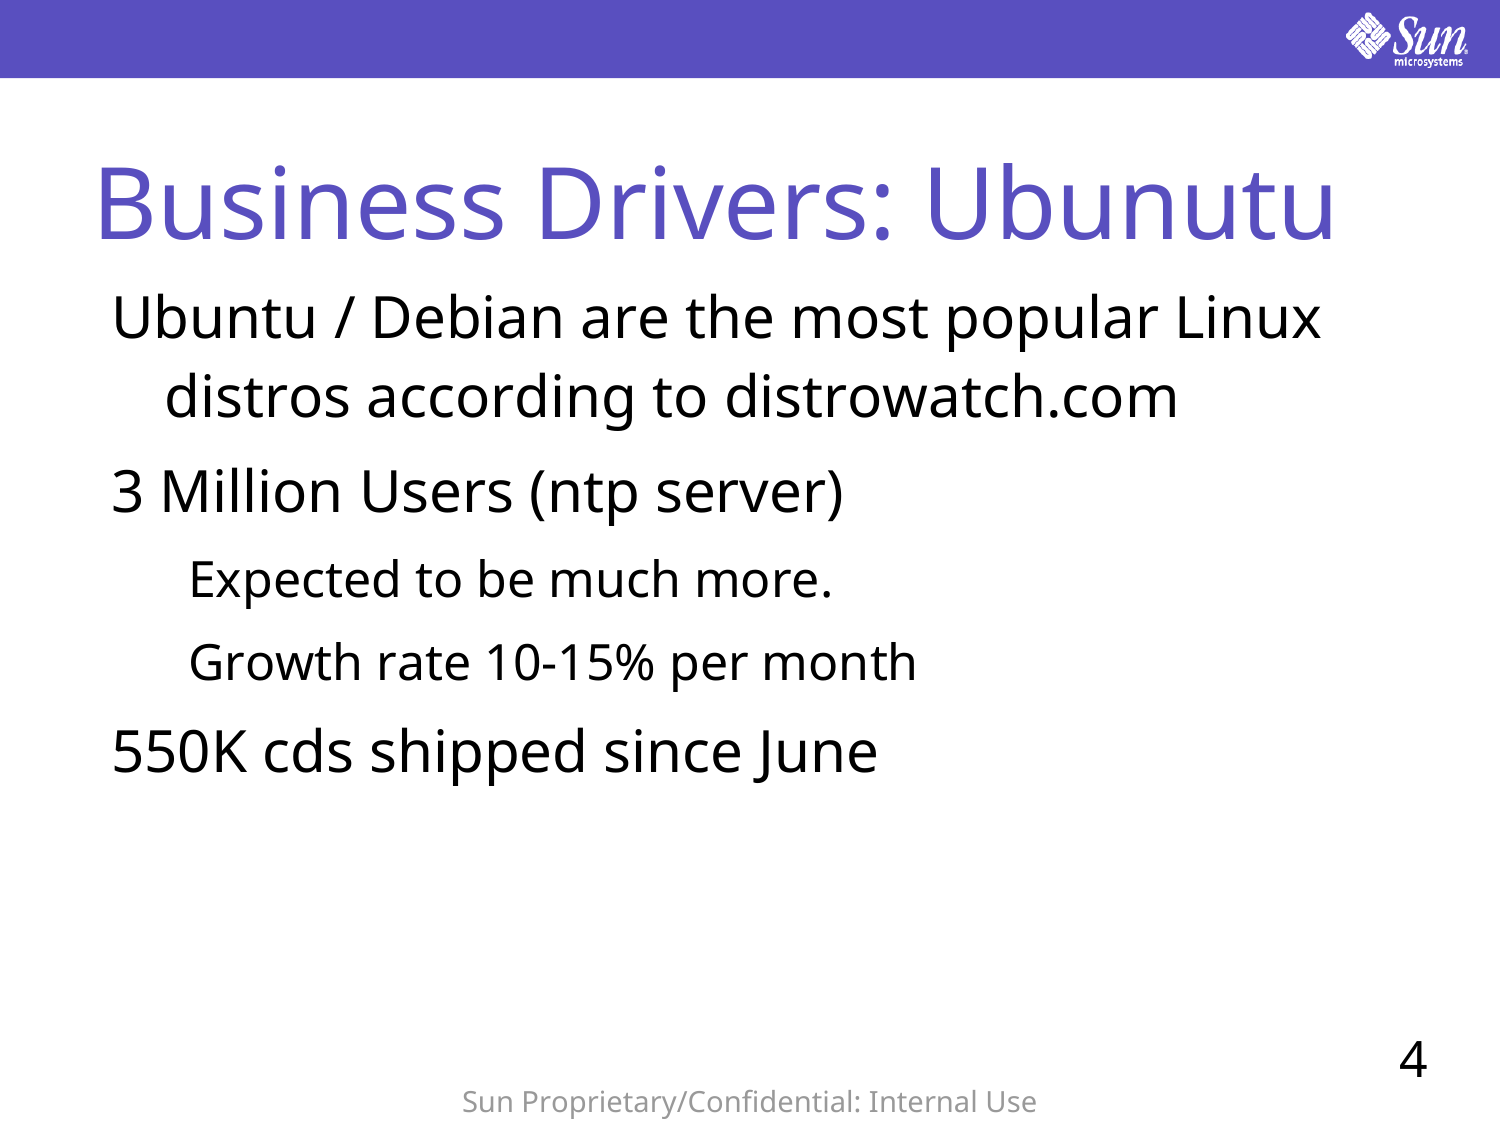

# Business Drivers: Ubunutu
Ubuntu / Debian are the most popular Linux distros according to distrowatch.com
3 Million Users (ntp server)
Expected to be much more.
Growth rate 10-15% per month
550K cds shipped since June